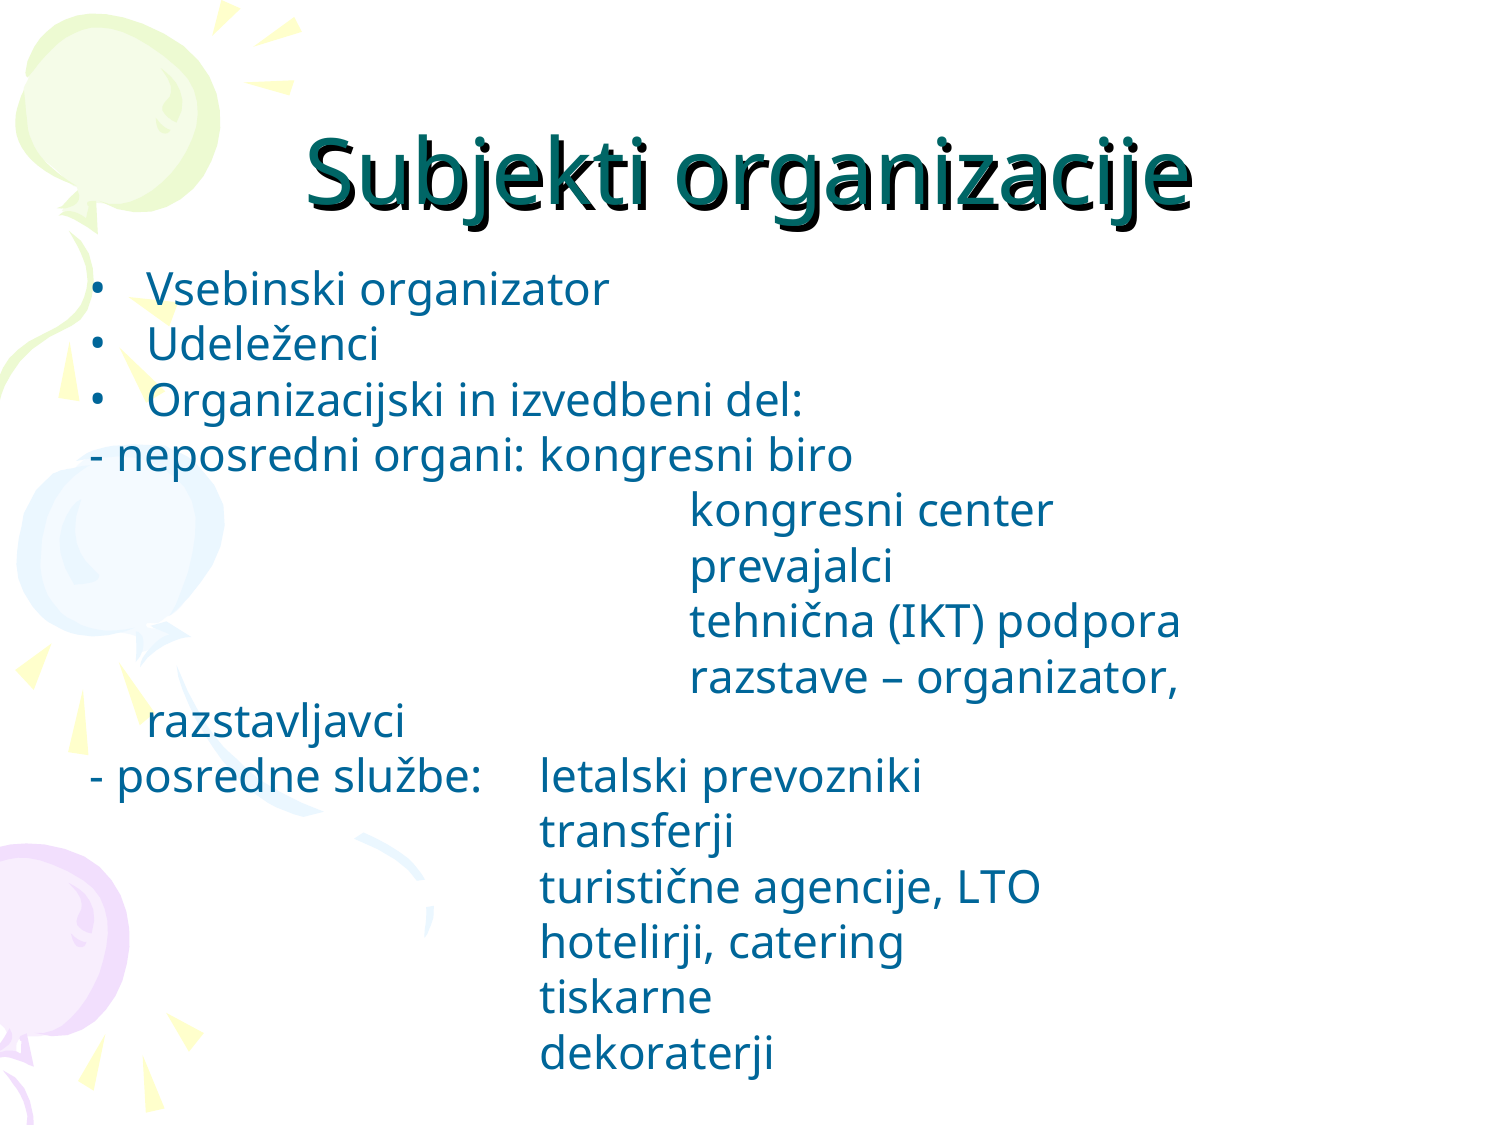

# Subjekti organizacije
Vsebinski organizator
Udeleženci
Organizacijski in izvedbeni del:
- neposredni organi: 	kongresni biro
					kongresni center
					prevajalci
					tehnična (IKT) podpora
					razstave – organizator, razstavljavci
- posredne službe: 	letalski prevozniki
				transferji
				turistične agencije, LTO
				hotelirji, catering
				tiskarne
				dekoraterji